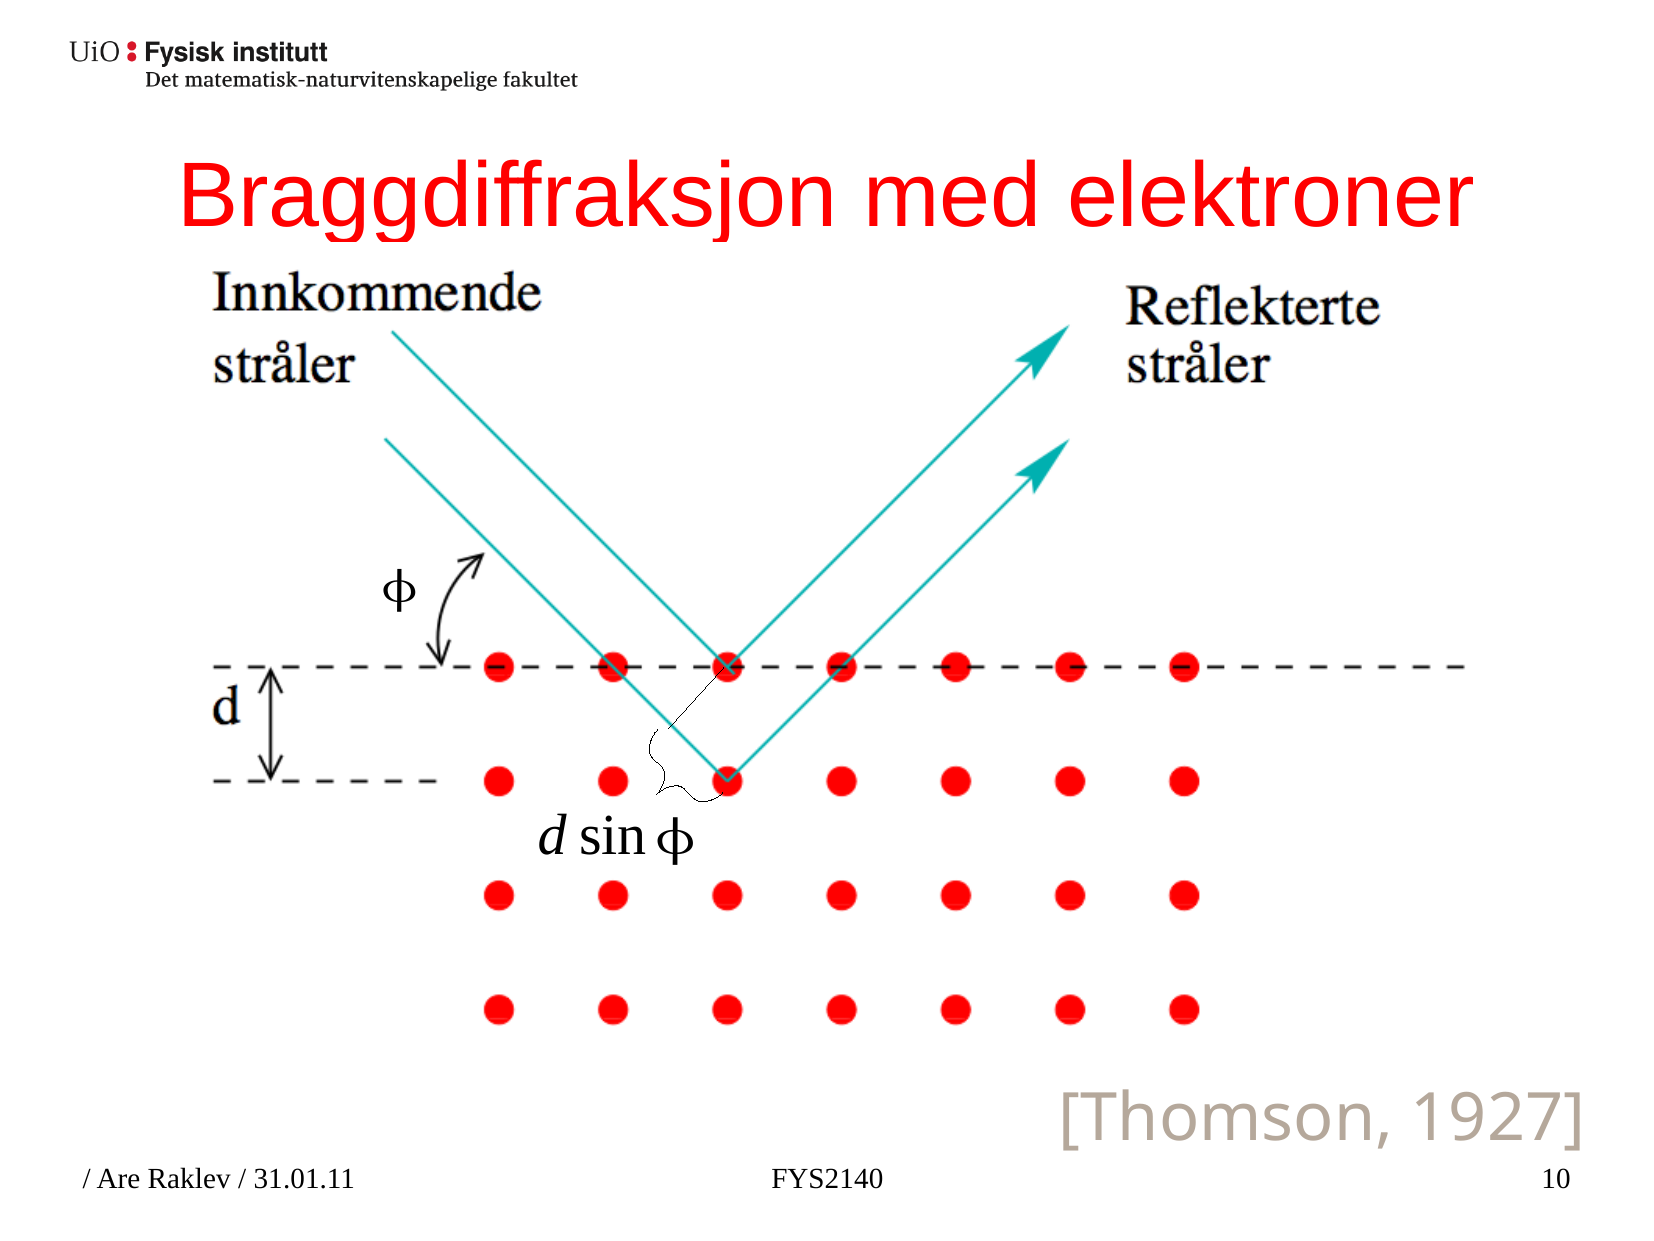

# Braggdiffraksjon med elektroner
[Thomson, 1927]
/ Are Raklev / 31.01.11
FYS2140
10